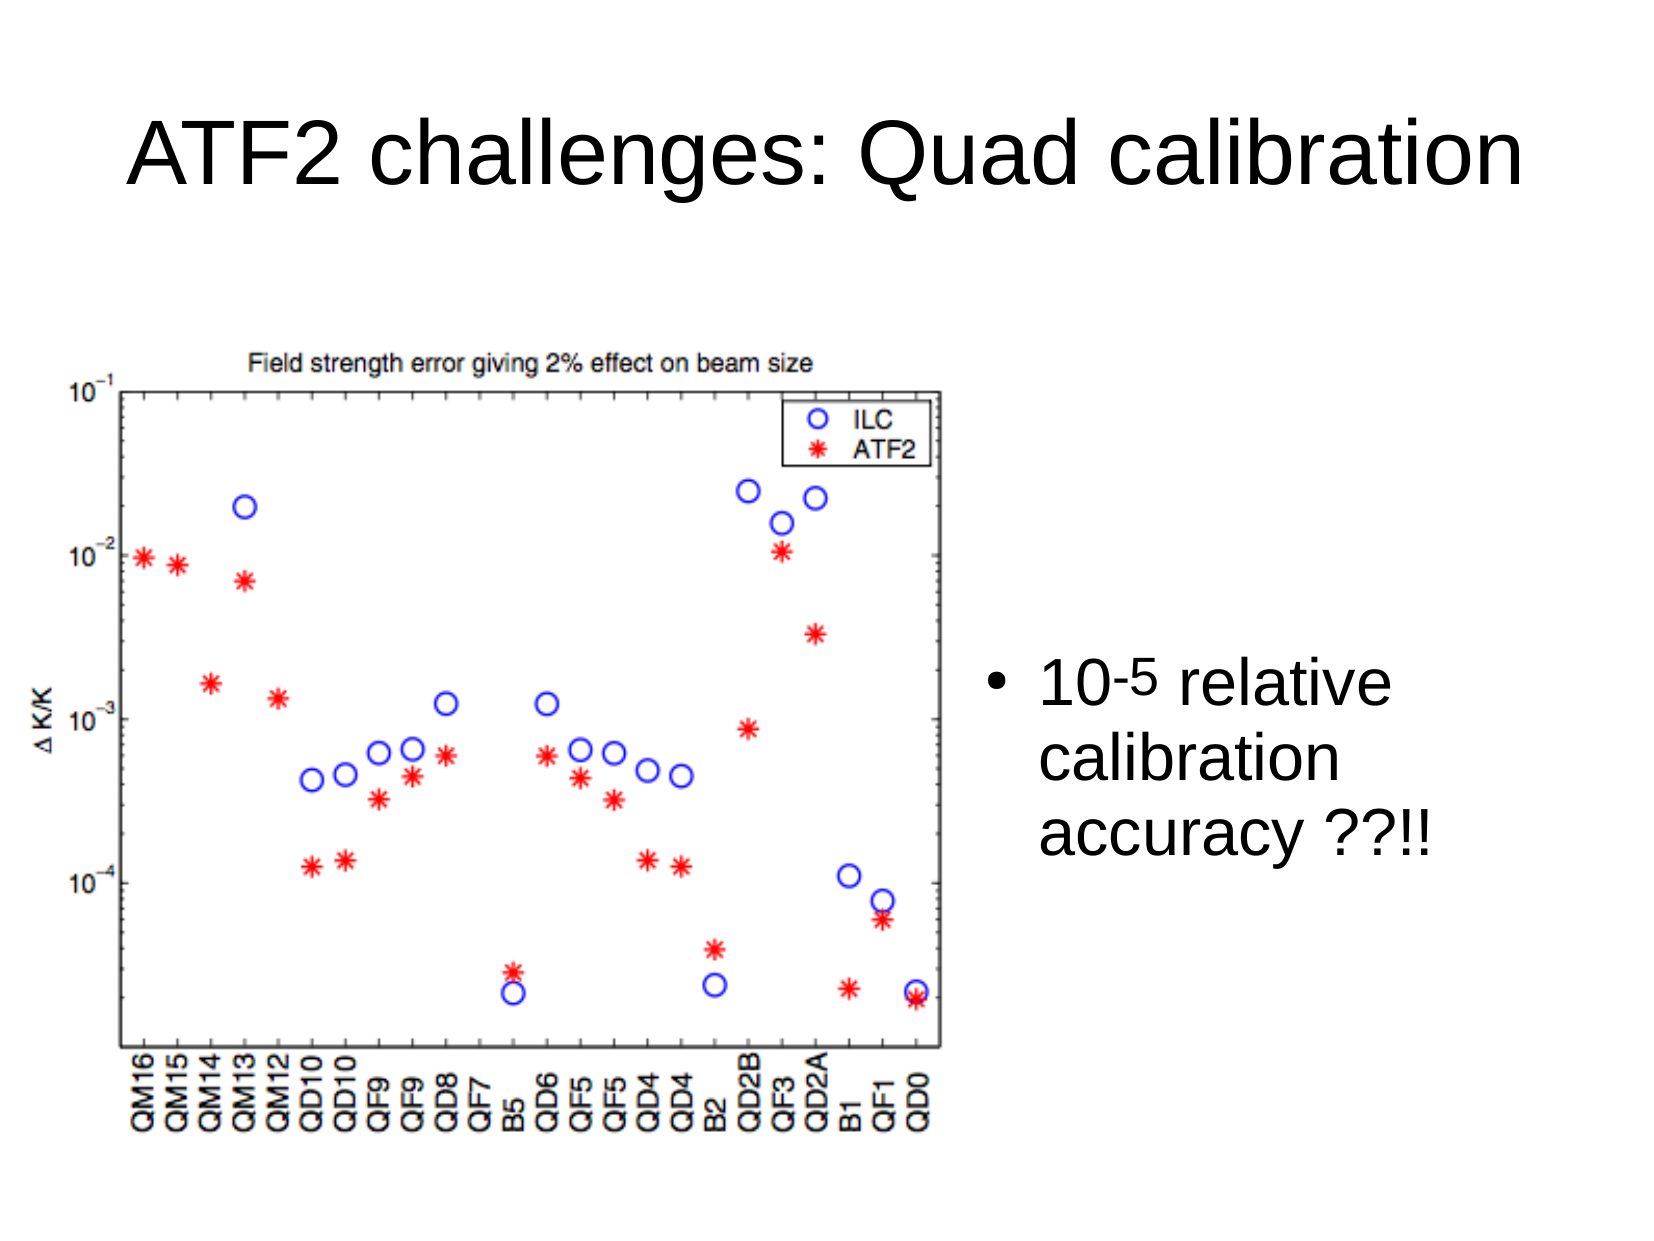

# ATF2 challenges: Quad calibration
10-5 relative calibration accuracy ??!!